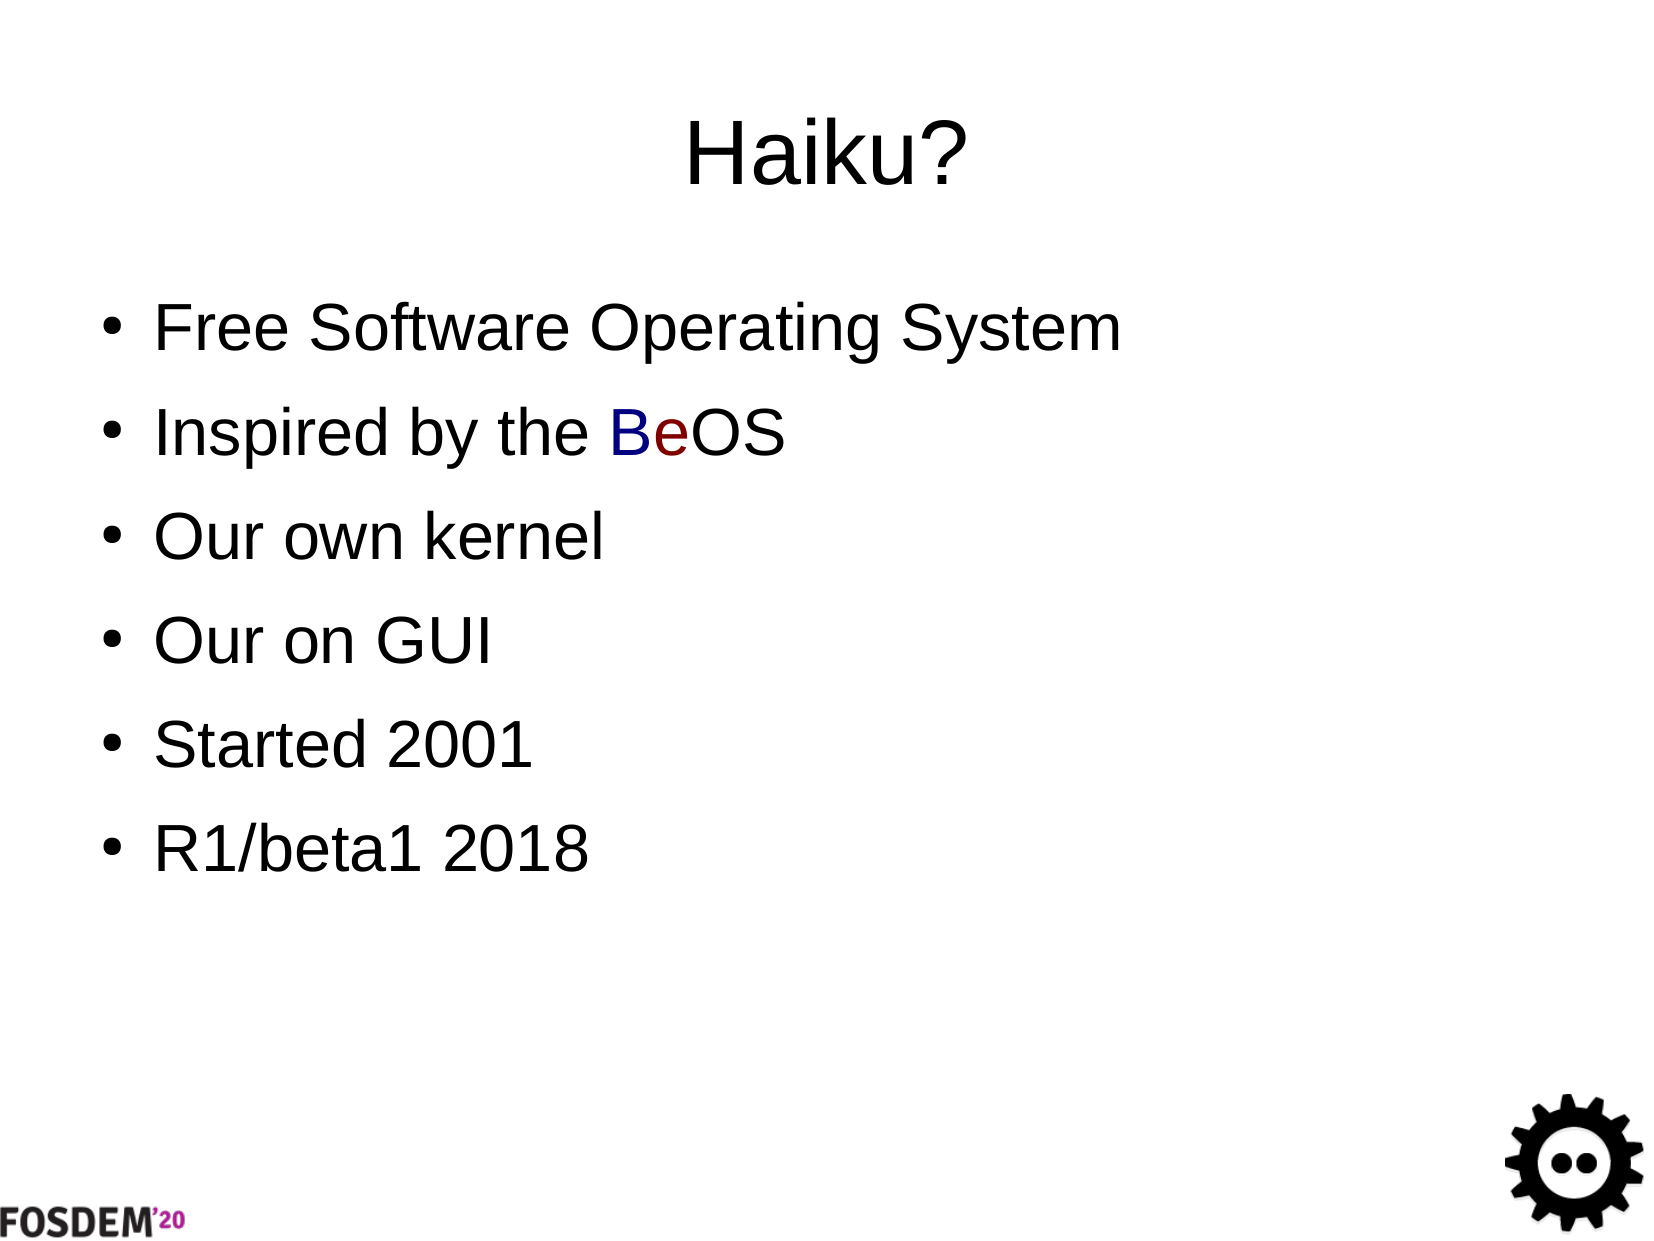

# Haiku?
Free Software Operating System
Inspired by the BeOS
Our own kernel
Our on GUI
Started 2001
R1/beta1 2018